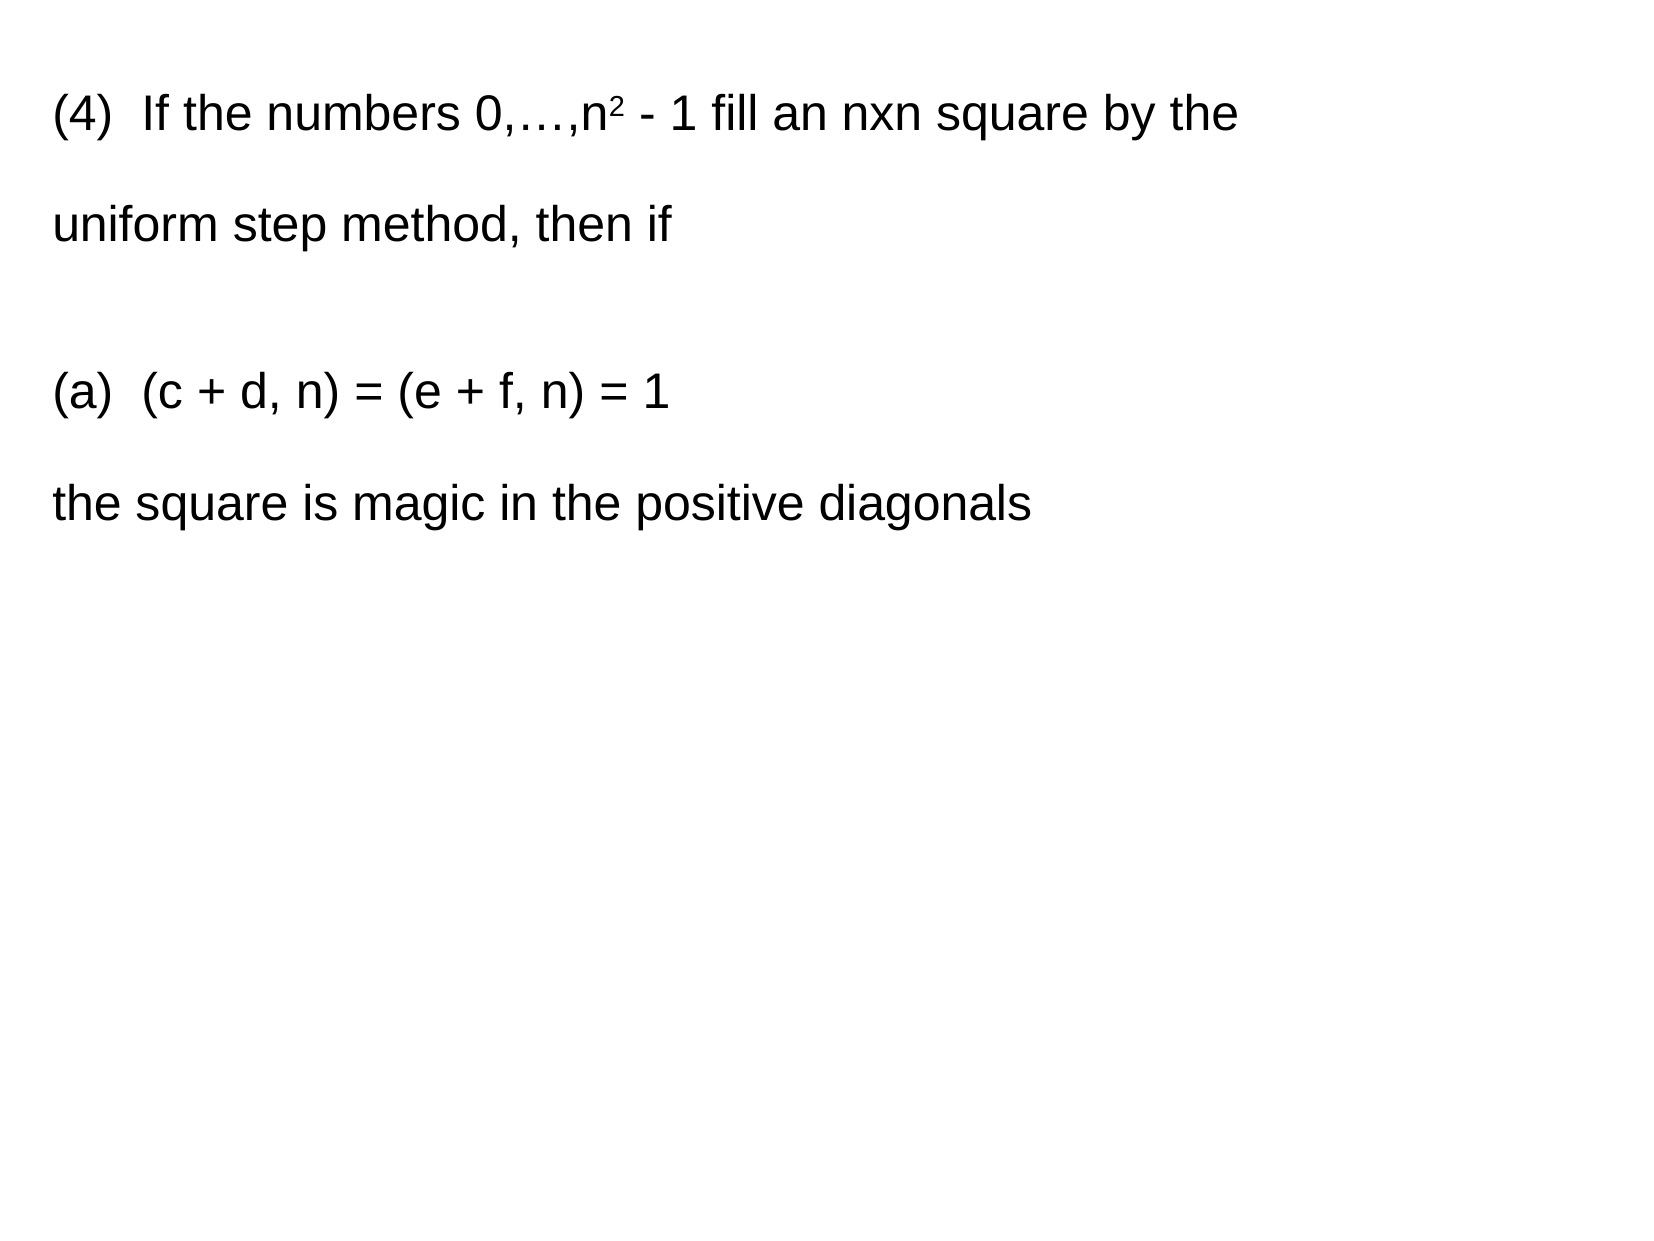

(4) If the numbers 0,…,n2 - 1 fill an nxn square by the
uniform step method, then if
(a) (c + d, n) = (e + f, n) = 1
the square is magic in the positive diagonals